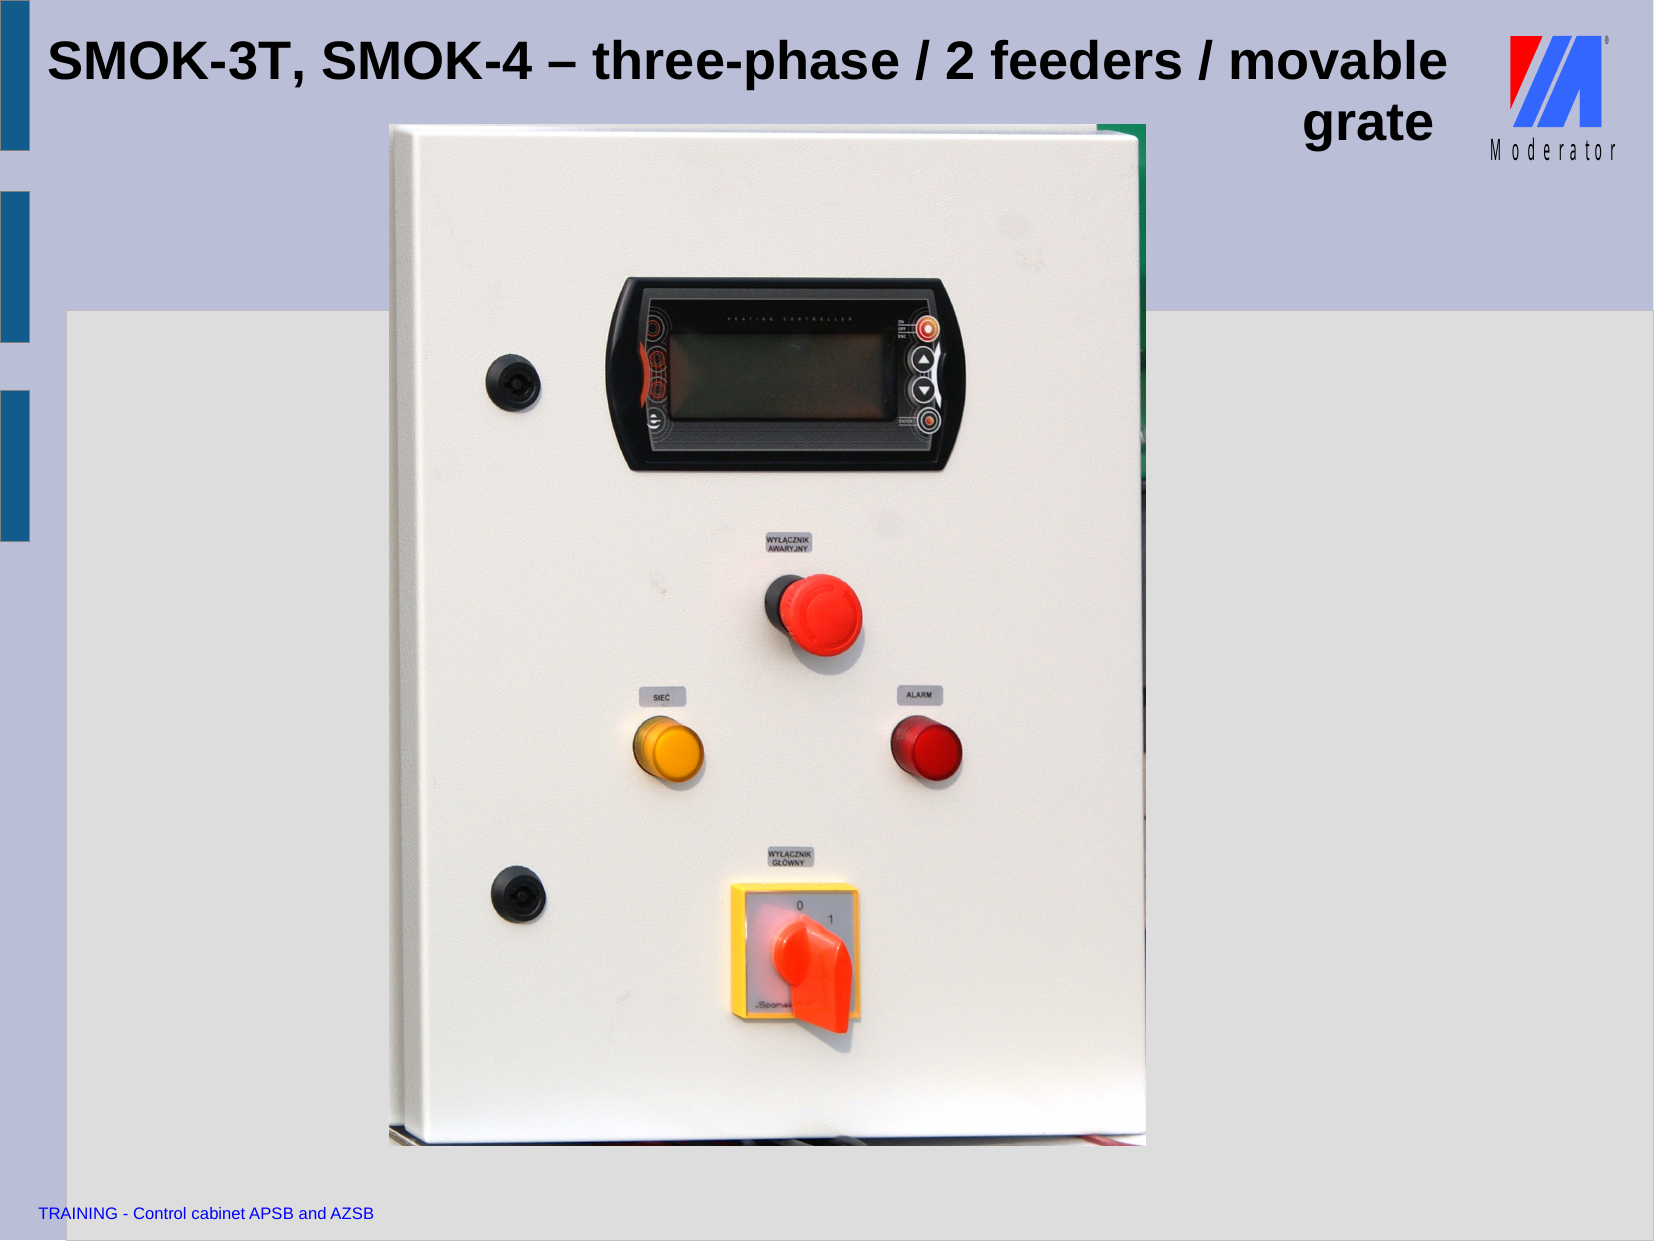

# SMOK-3T, SMOK-4 – three-phase / 2 feeders / movable 																	grate
TRAINING - Control cabinet APSB and AZSB